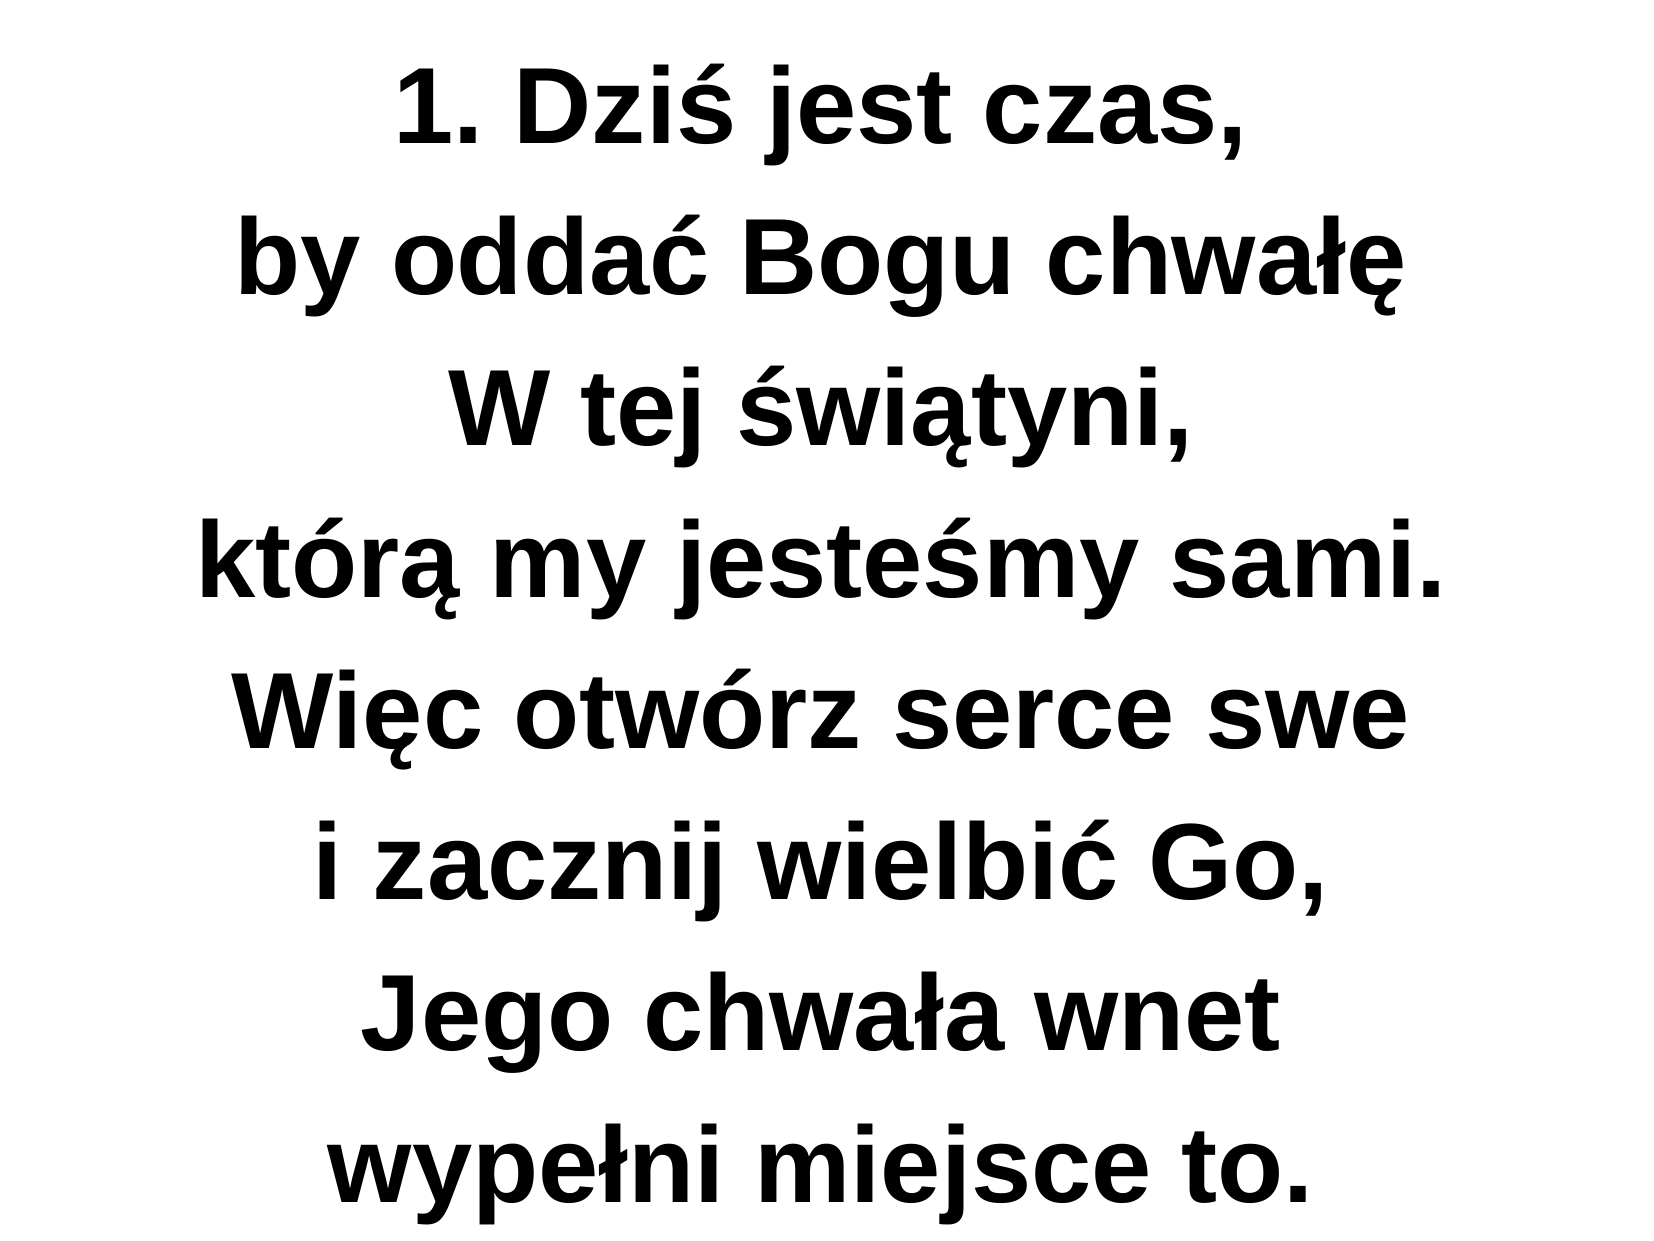

# 1. Dziś jest czas,
by oddać Bogu chwałę
W tej świątyni,
którą my jesteśmy sami.
Więc otwórz serce swe
i zacznij wielbić Go,
Jego chwała wnet
wypełni miejsce to.